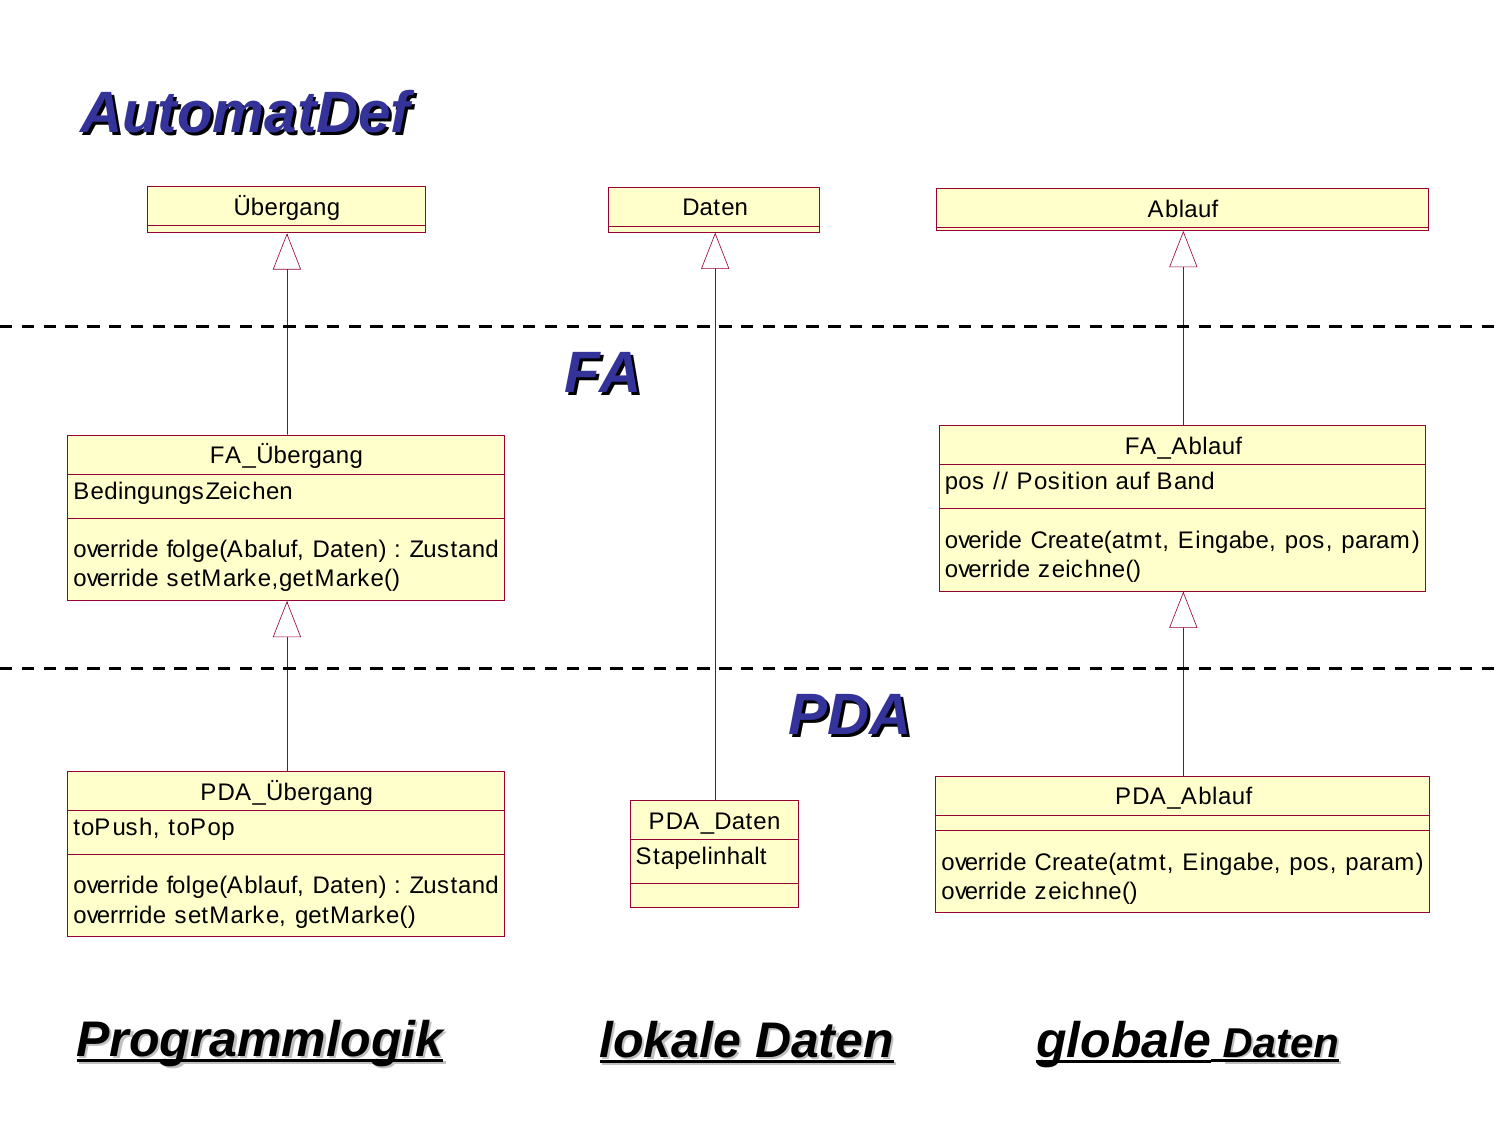

AutomatDef
FA
PDA
Programmlogik
lokale Daten
globale Daten